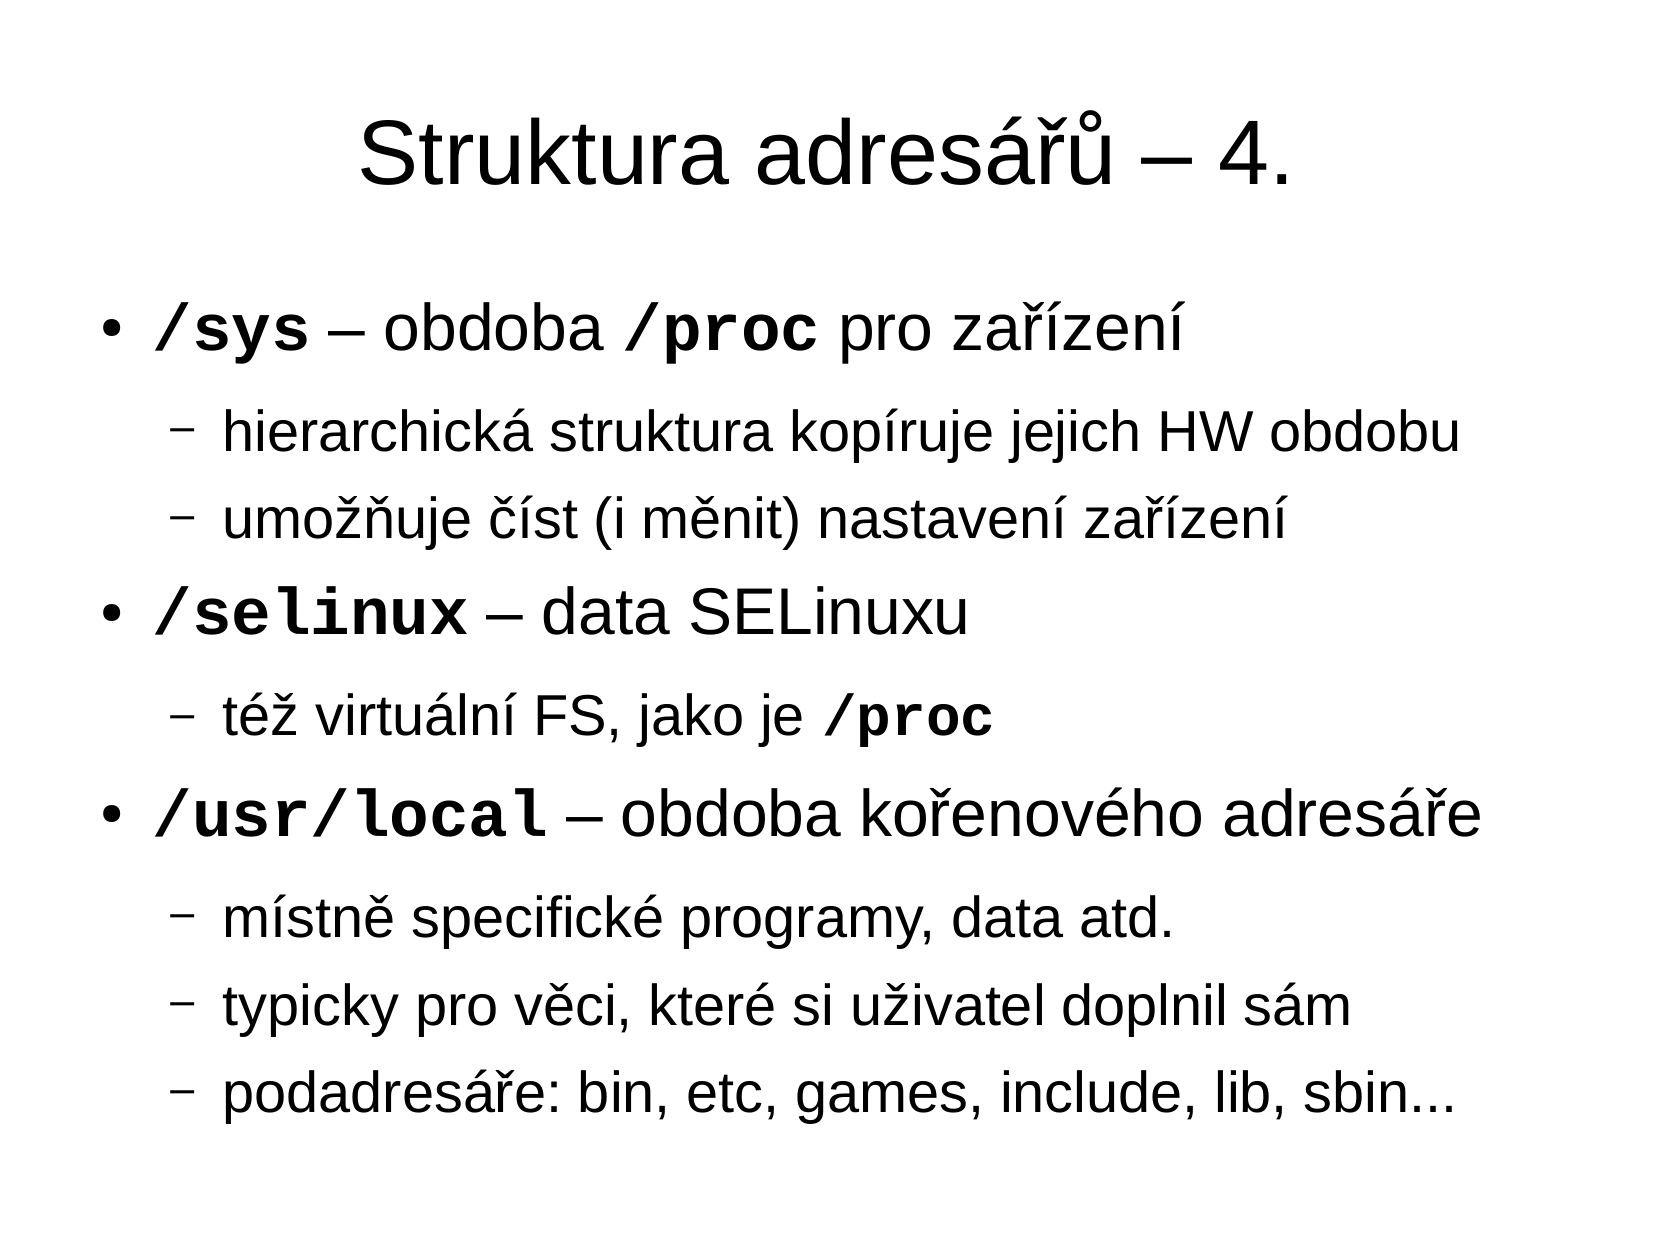

# Struktura adresářů – 4.
/sys – obdoba /proc pro zařízení
hierarchická struktura kopíruje jejich HW obdobu
umožňuje číst (i měnit) nastavení zařízení
/selinux – data SELinuxu
též virtuální FS, jako je /proc
/usr/local – obdoba kořenového adresáře
místně specifické programy, data atd.
typicky pro věci, které si uživatel doplnil sám
podadresáře: bin, etc, games, include, lib, sbin...